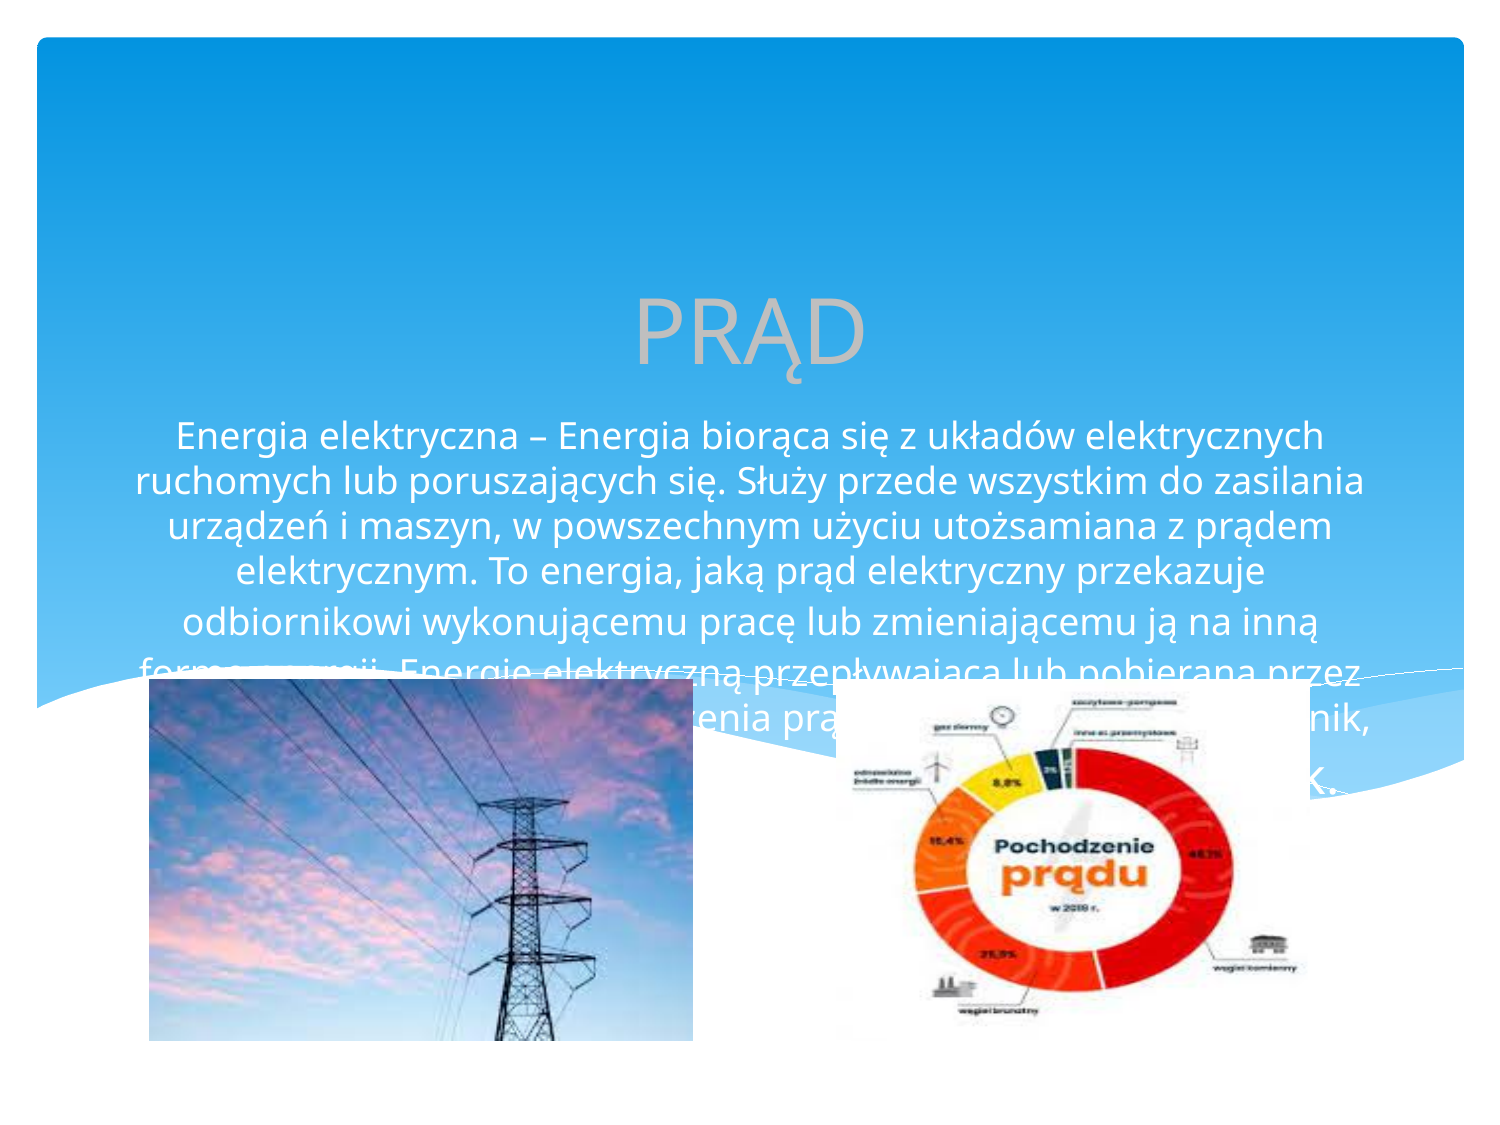

PRĄD
# Energia elektryczna – Energia biorąca się z układów elektrycznych ruchomych lub poruszających się. Służy przede wszystkim do zasilania urządzeń i maszyn, w powszechnym użyciu utożsamiana z prądem elektrycznym. To energia, jaką prąd elektryczny przekazuje odbiornikowi wykonującemu pracę lub zmieniającemu ją na inną formę energii. Energię elektryczną przepływającą lub pobieraną przez urządzenie określa iloczyn natężenia prądu płynącego przez odbiornik, napięcia na odbiorniku i czasu przepływu prądu przez odbiornik.